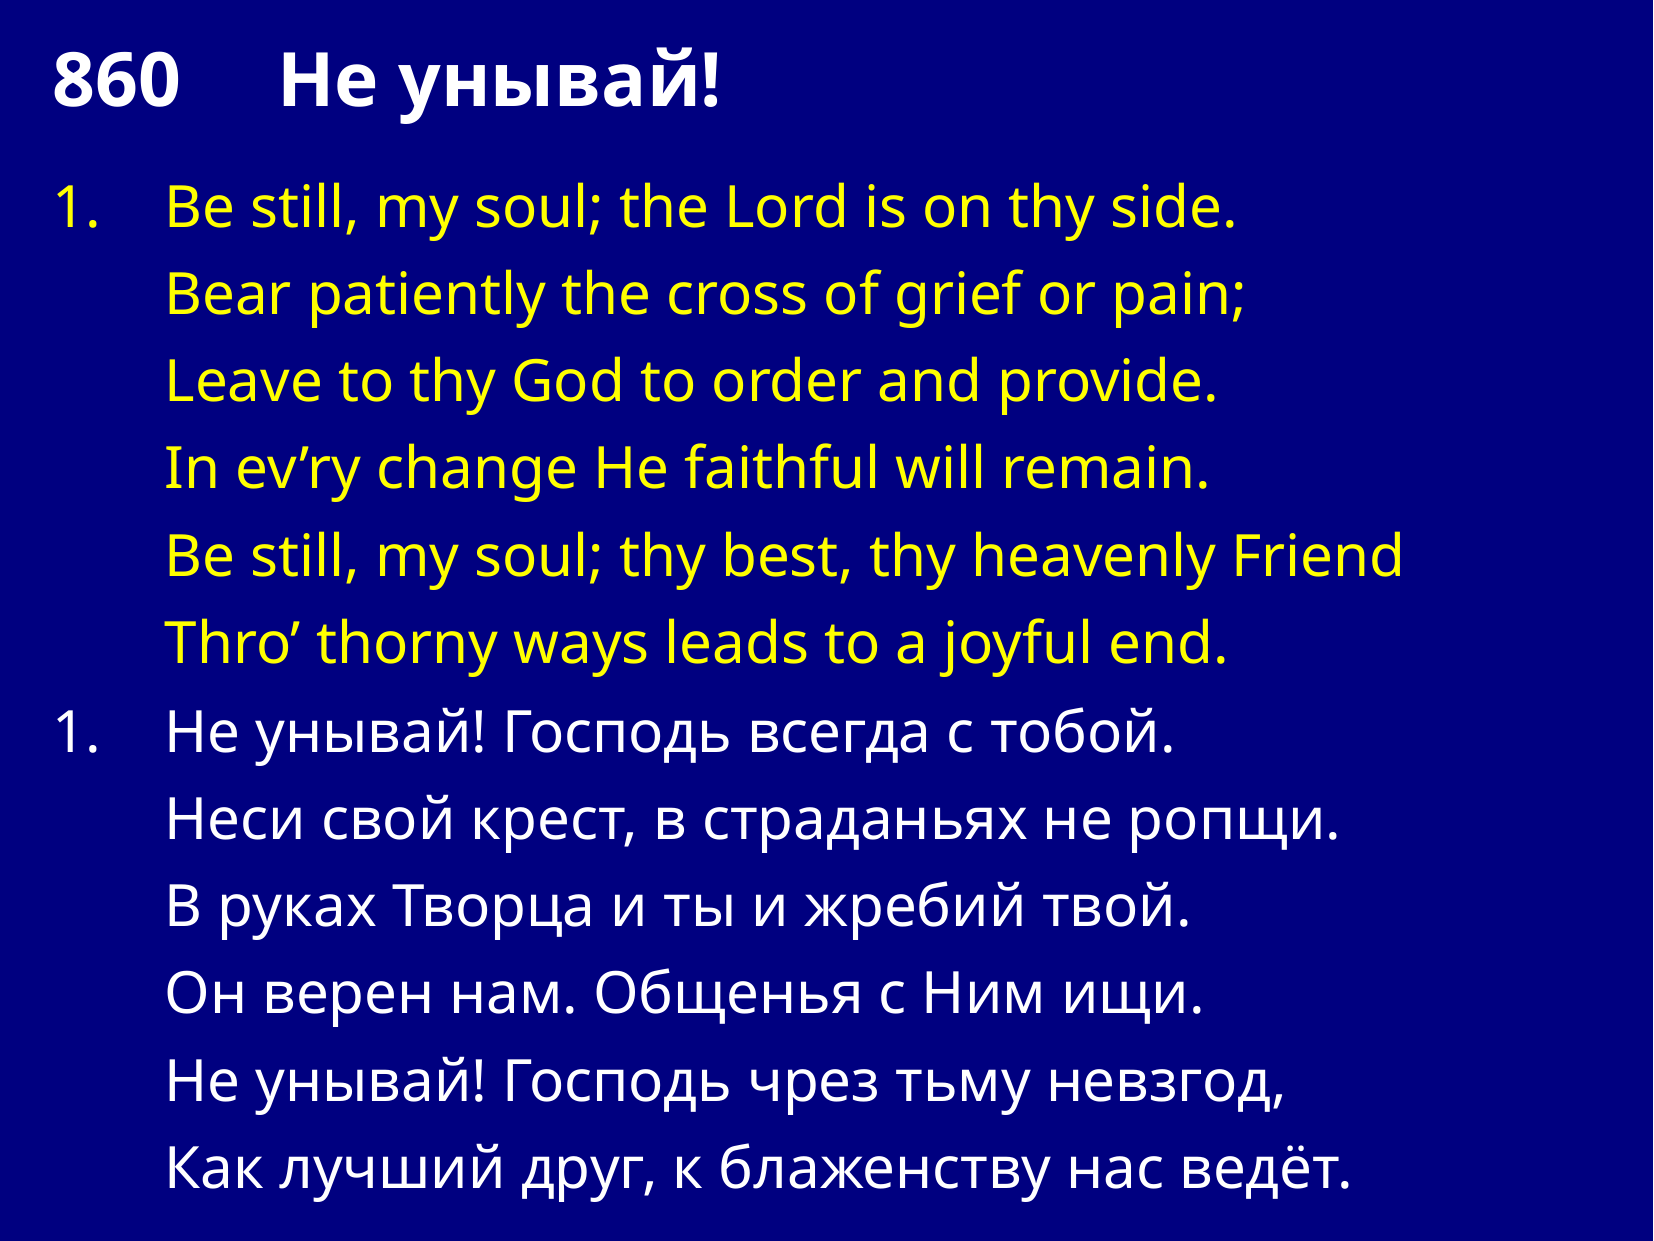

860	Не унывай!
1.	Be still, my soul; the Lord is on thy side.
	Bear patiently the cross of grief or pain;
	Leave to thy God to order and provide.
	In ev’ry change He faithful will remain.
	Be still, my soul; thy best, thy heavenly Friend
	Thro’ thorny ways leads to a joyful end.
1.	Не унывай! Господь всегда с тобой.
	Неси свой крест, в страданьях не ропщи.
	В руках Творца и ты и жребий твой.
	Он верен нам. Общенья с Ним ищи.
	Не унывай! Господь чрез тьму невзгод,
	Как лучший друг, к блаженству нас ведёт.